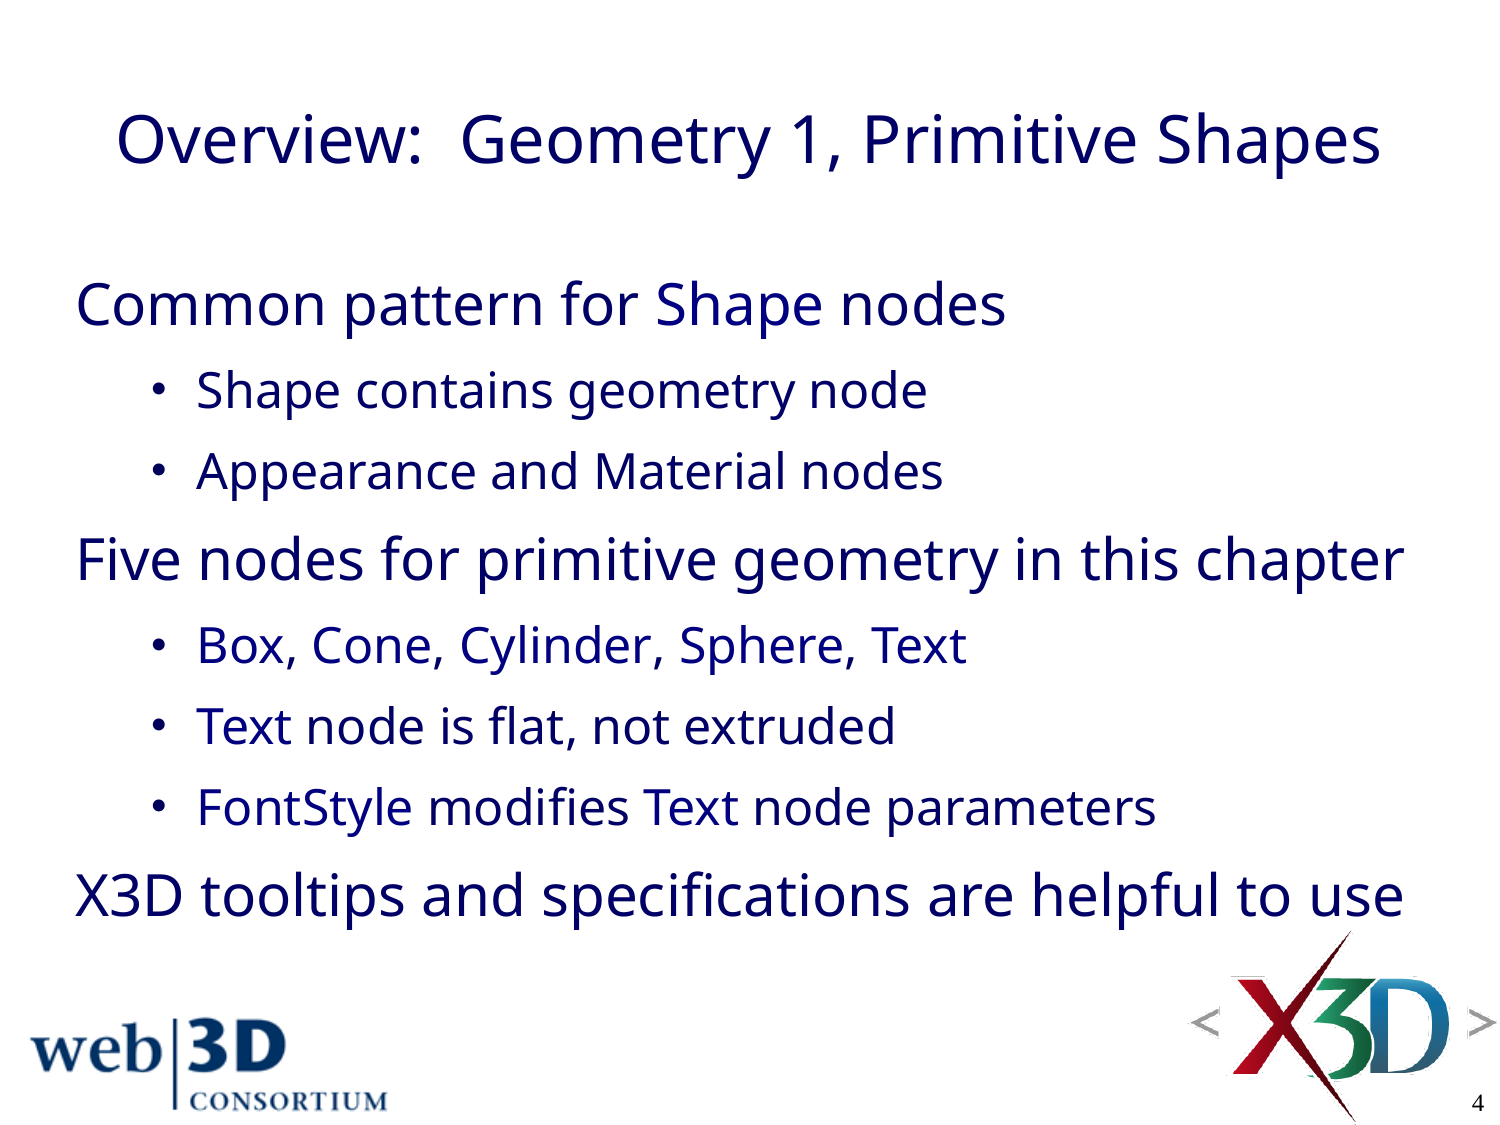

# Overview: Geometry 1, Primitive Shapes
Common pattern for Shape nodes
Shape contains geometry node
Appearance and Material nodes
Five nodes for primitive geometry in this chapter
Box, Cone, Cylinder, Sphere, Text
Text node is flat, not extruded
FontStyle modifies Text node parameters
X3D tooltips and specifications are helpful to use